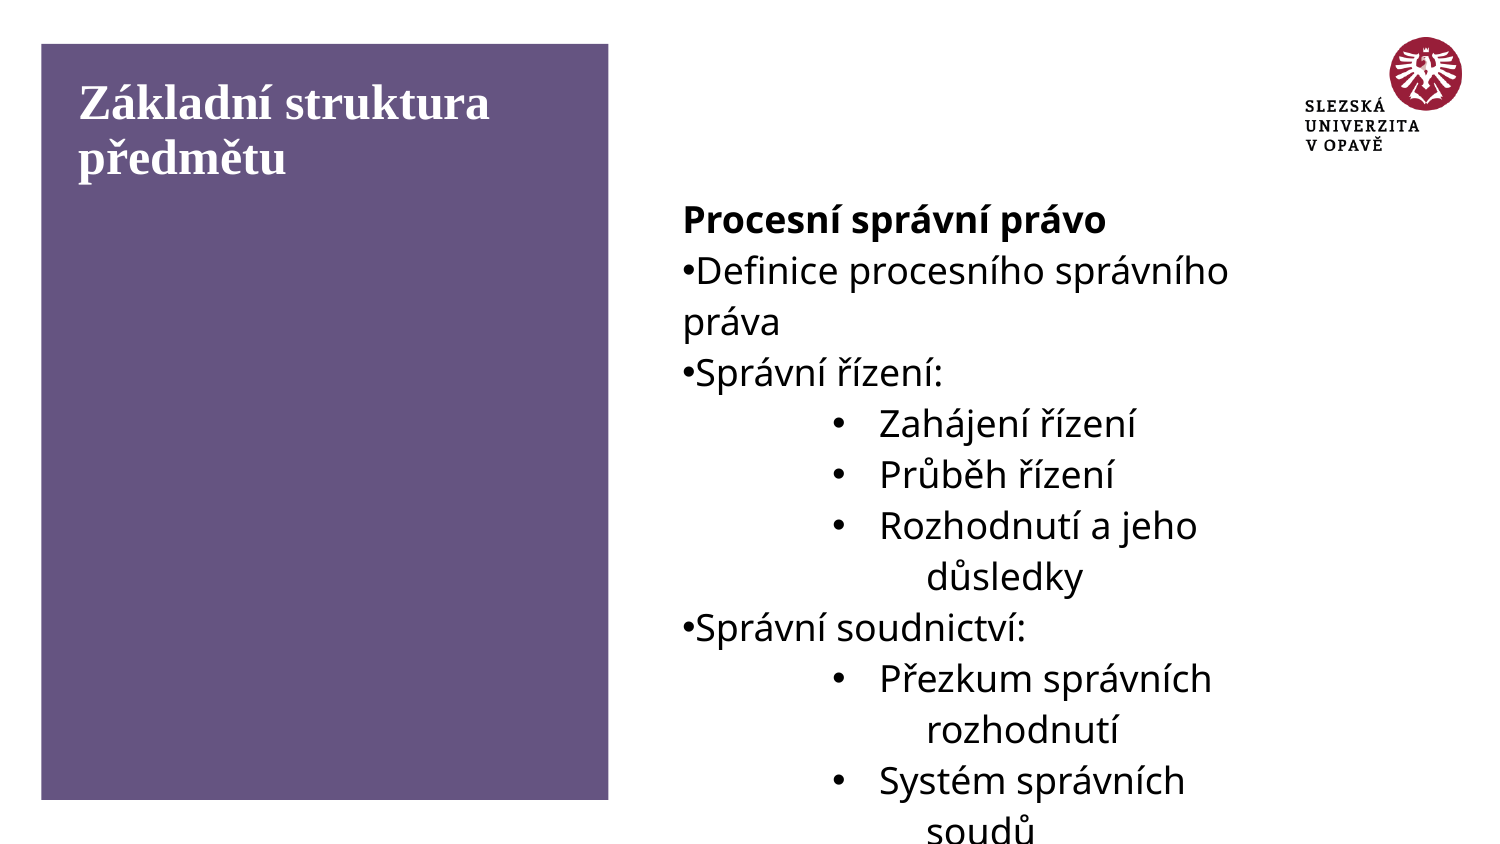

Základní struktura předmětu
Procesní správní právo
Definice procesního správního práva
Správní řízení:
Zahájení řízení
Průběh řízení
Rozhodnutí a jeho důsledky
Správní soudnictví:
Přezkum správních rozhodnutí
Systém správních soudů